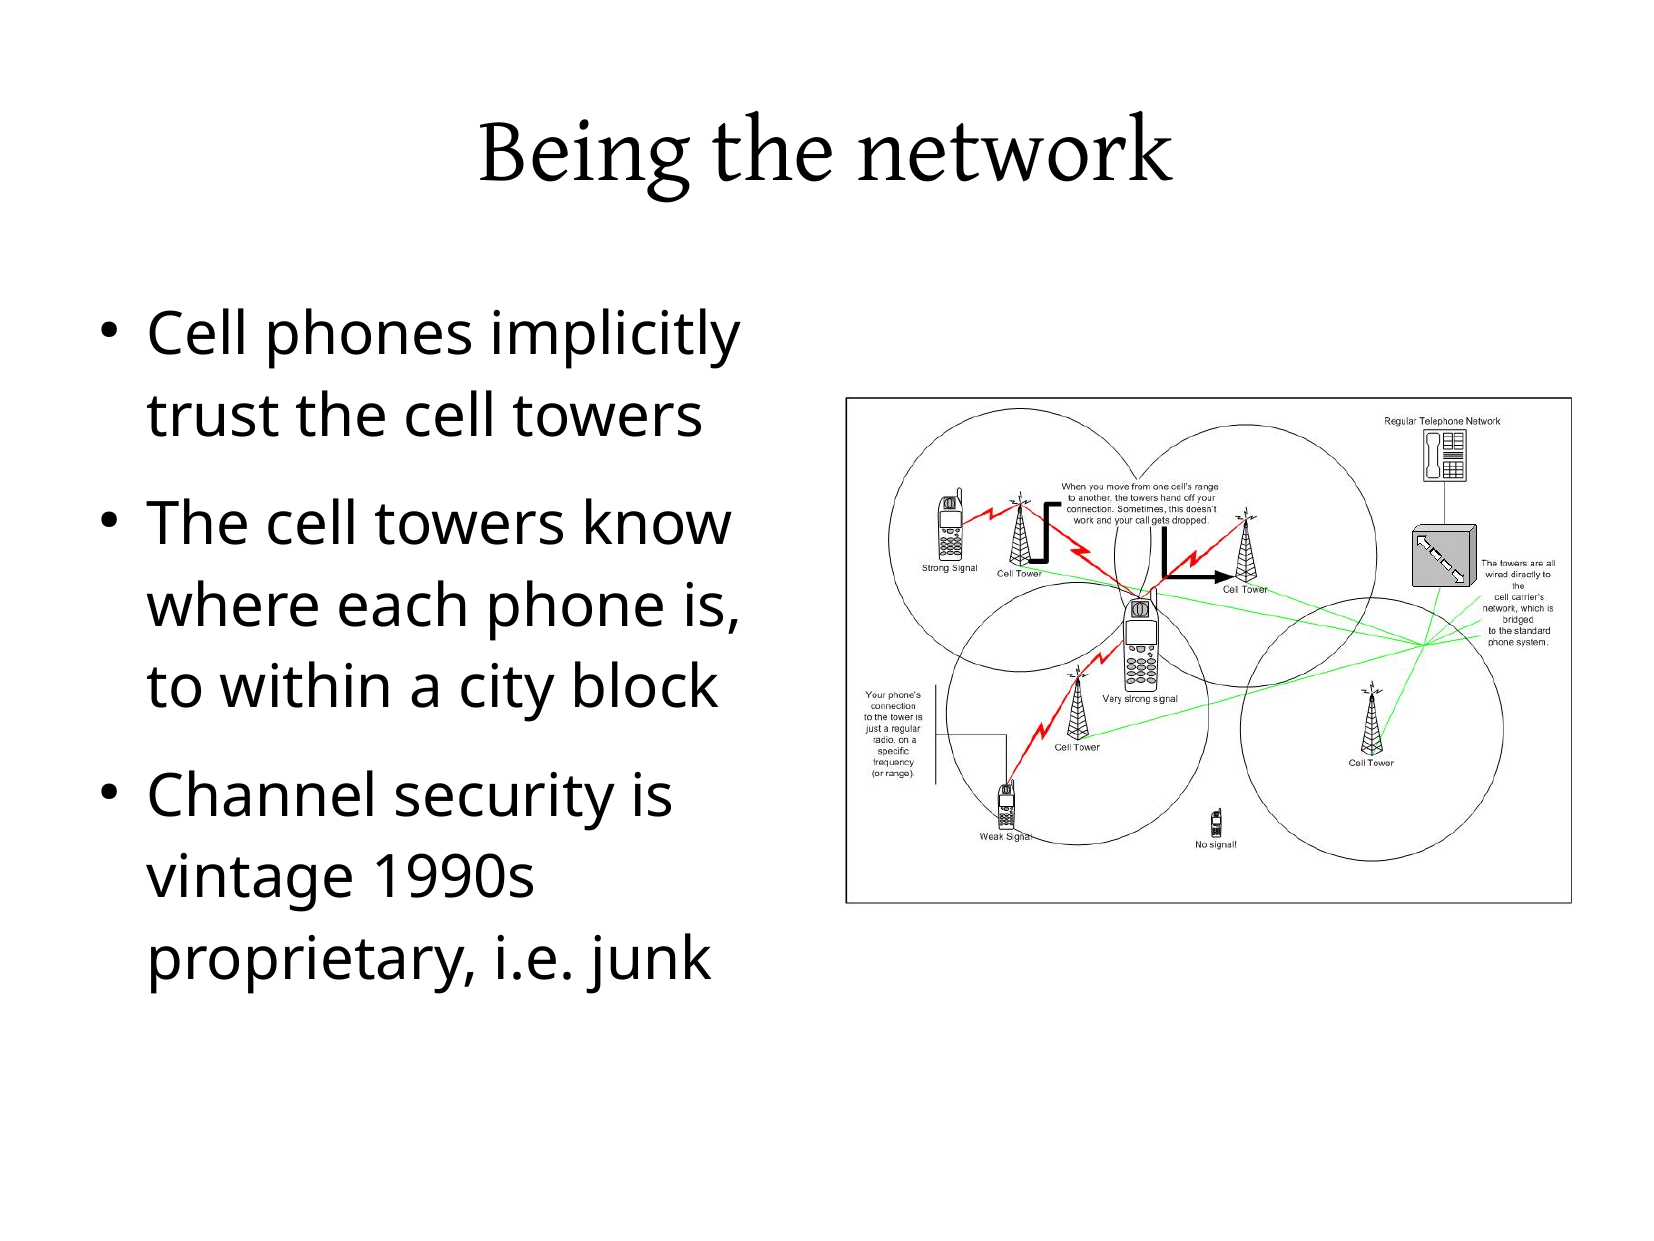

# Being the network
Cell phones implicitly trust the cell towers
The cell towers know where each phone is, to within a city block
Channel security is vintage 1990s proprietary, i.e. junk